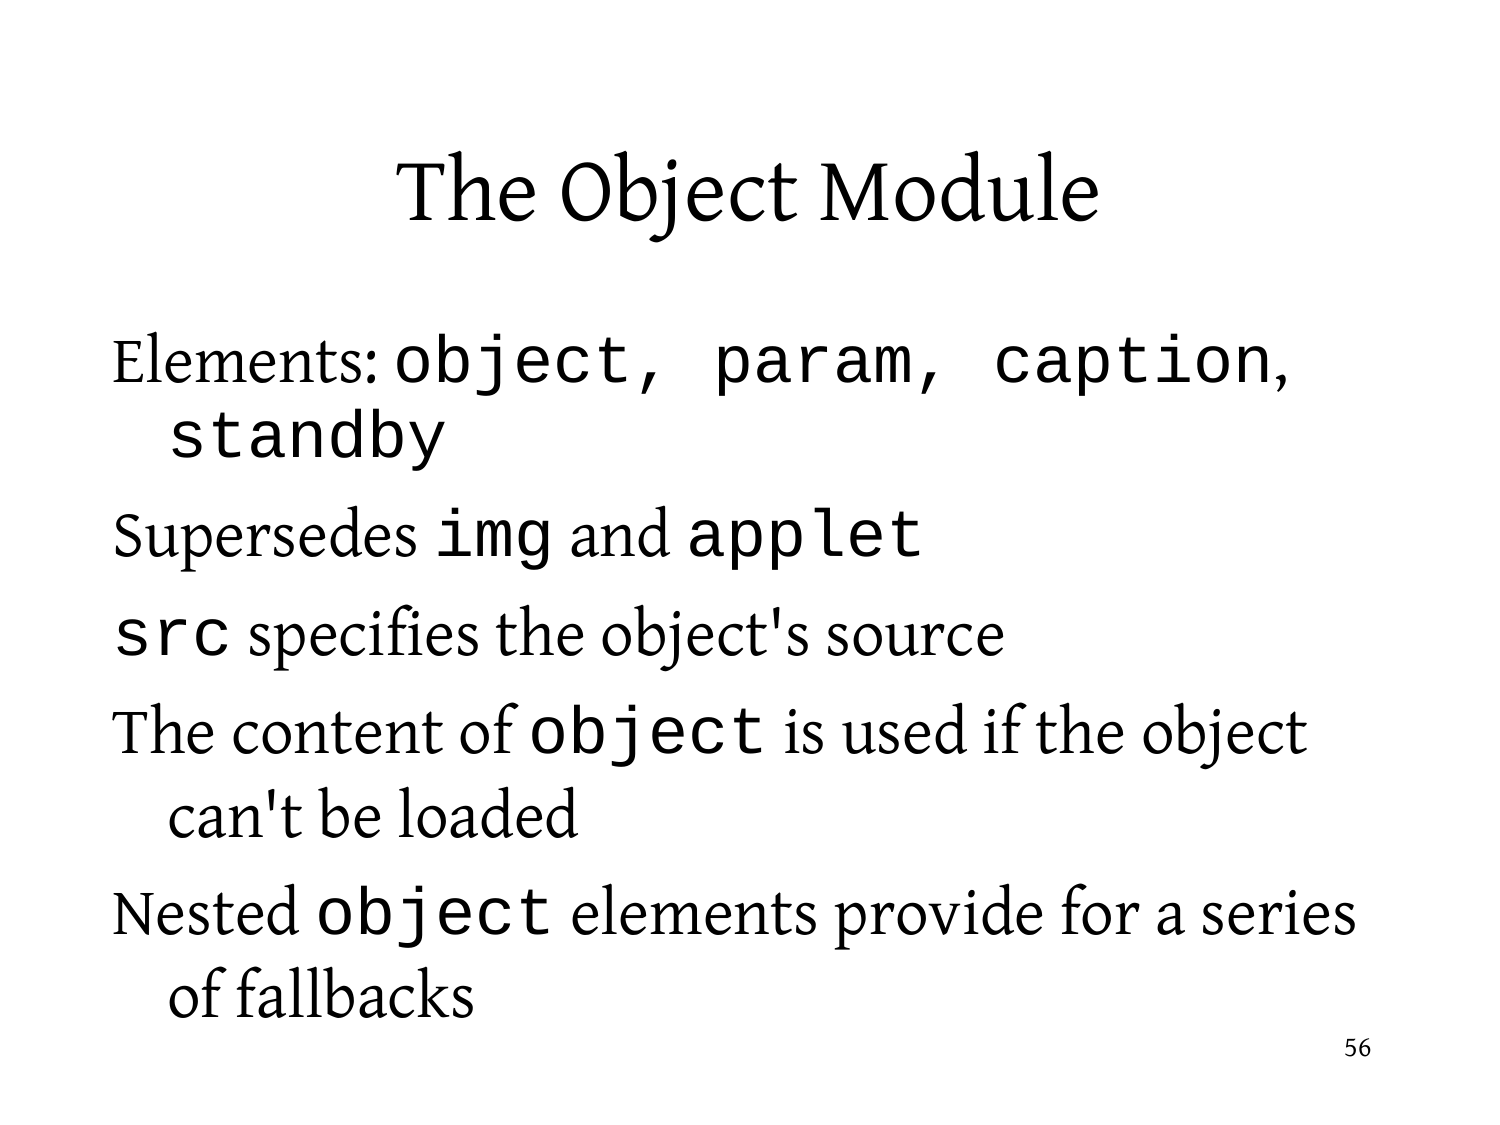

# The Object Module
Elements: object, param, caption, standby
Supersedes img and applet
src specifies the object's source
The content of object is used if the object can't be loaded
Nested object elements provide for a series of fallbacks